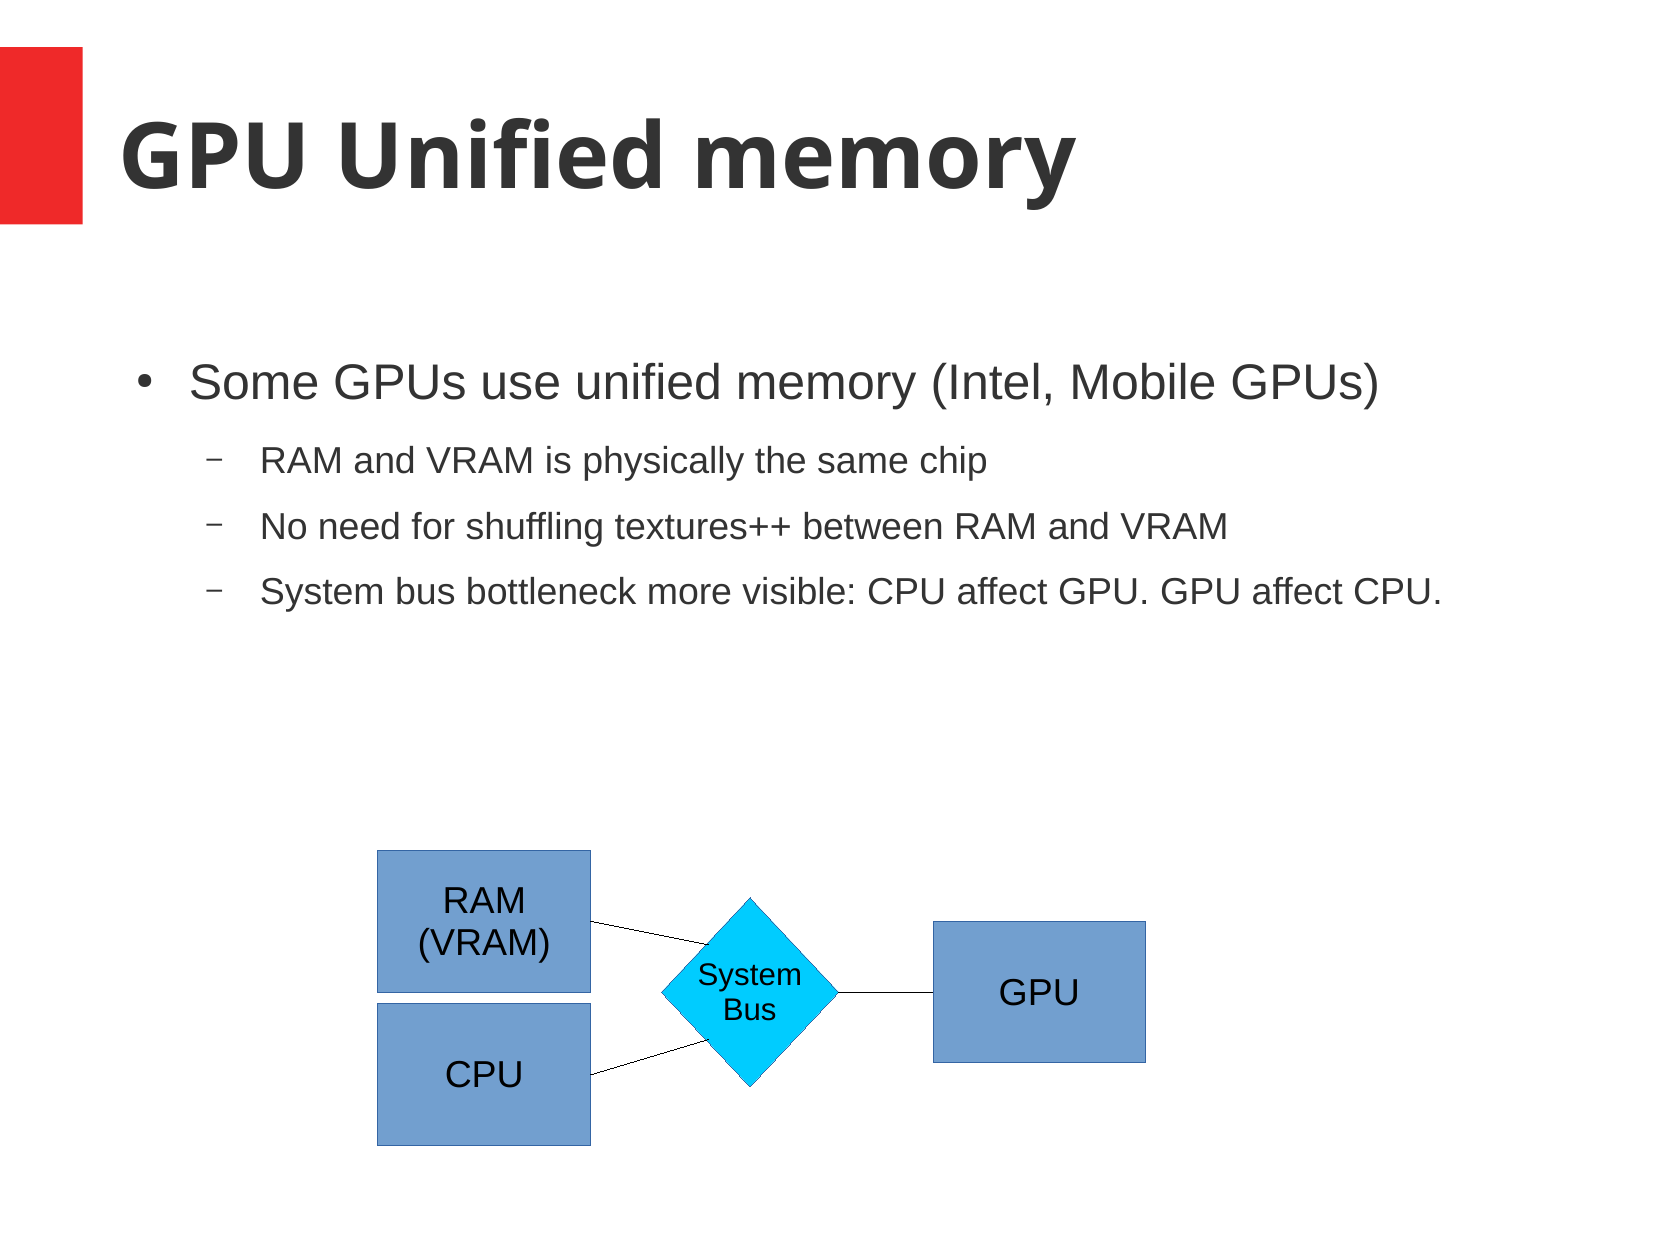

# GPU Unified memory
Some GPUs use unified memory (Intel, Mobile GPUs)
RAM and VRAM is physically the same chip
No need for shuffling textures++ between RAM and VRAM
System bus bottleneck more visible: CPU affect GPU. GPU affect CPU.
RAM
(VRAM)
System
Bus
GPU
CPU